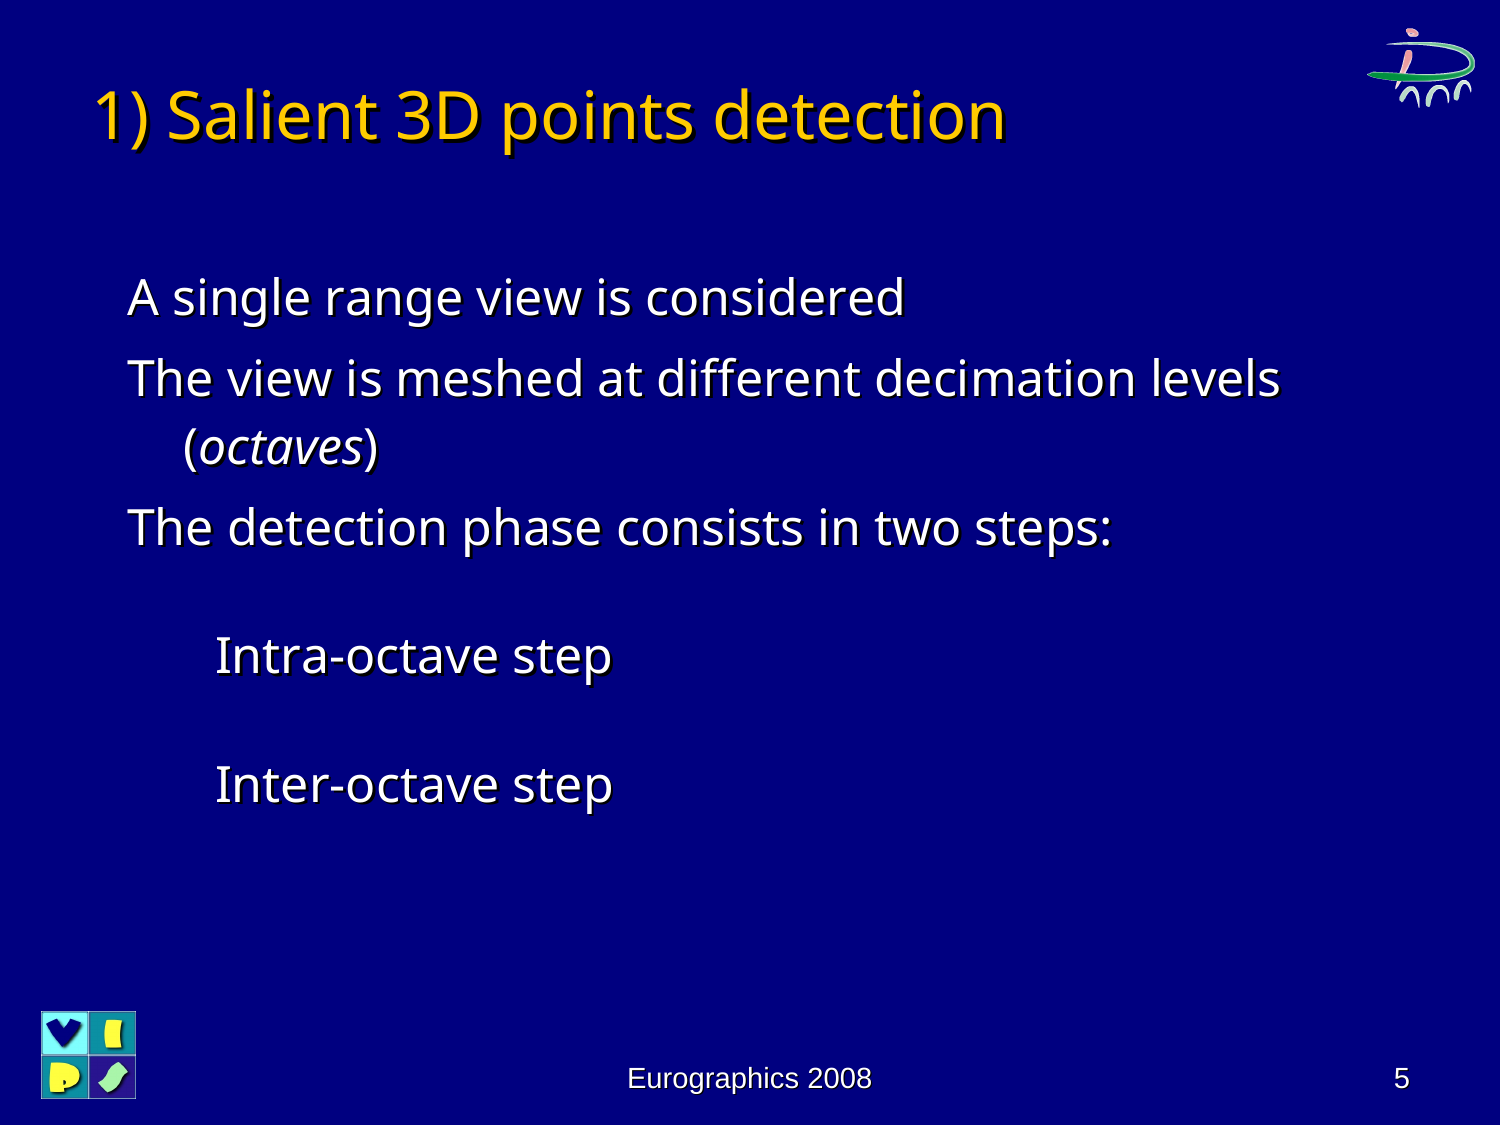

# 1) Salient 3D points detection
A single range view is considered
The view is meshed at different decimation levels (octaves)
The detection phase consists in two steps:
 Intra-octave step
 Inter-octave step
Eurographics 2008
5